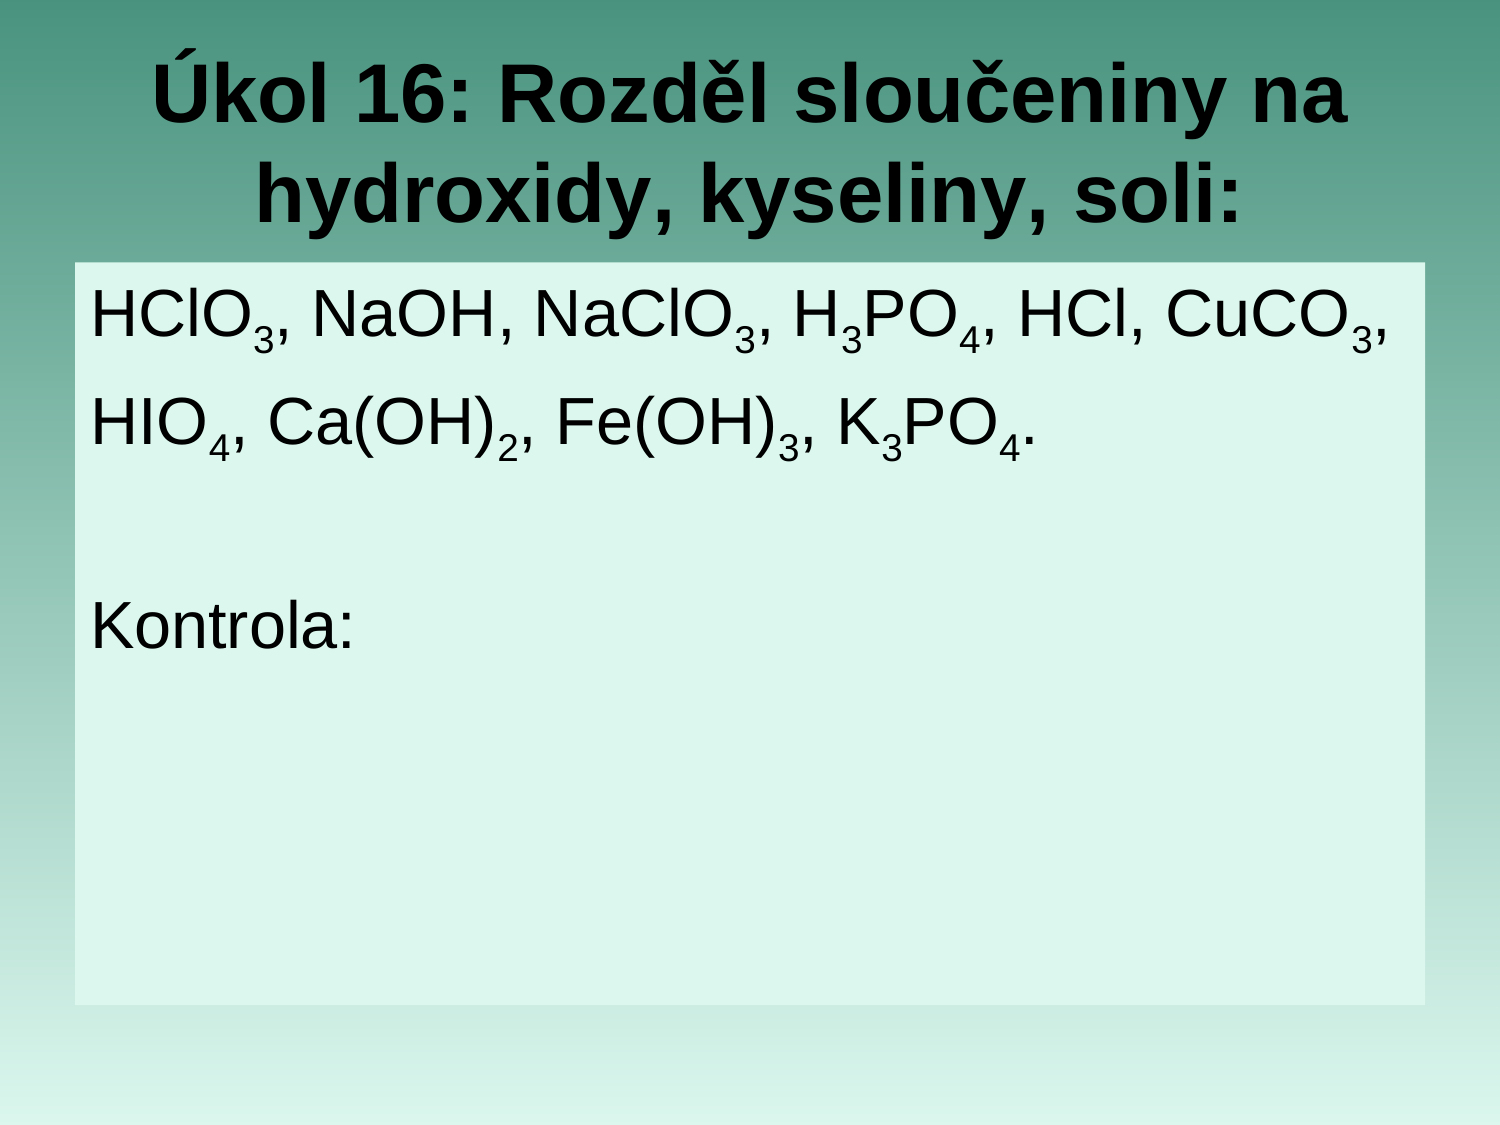

# Úkol 16: Rozděl sloučeniny na hydroxidy, kyseliny, soli:
HClO3, NaOH, NaClO3, H3PO4, HCl, CuCO3,
HIO4, Ca(OH)2, Fe(OH)3, K3PO4.
Kontrola:
Hydroxidy: NaOH, Ca(OH)2, Fe(OH)3
Kyseliny: HClO3, H3PO4, HCl, HIO4
Soli: NaClO3, CuCO3, K3PO4